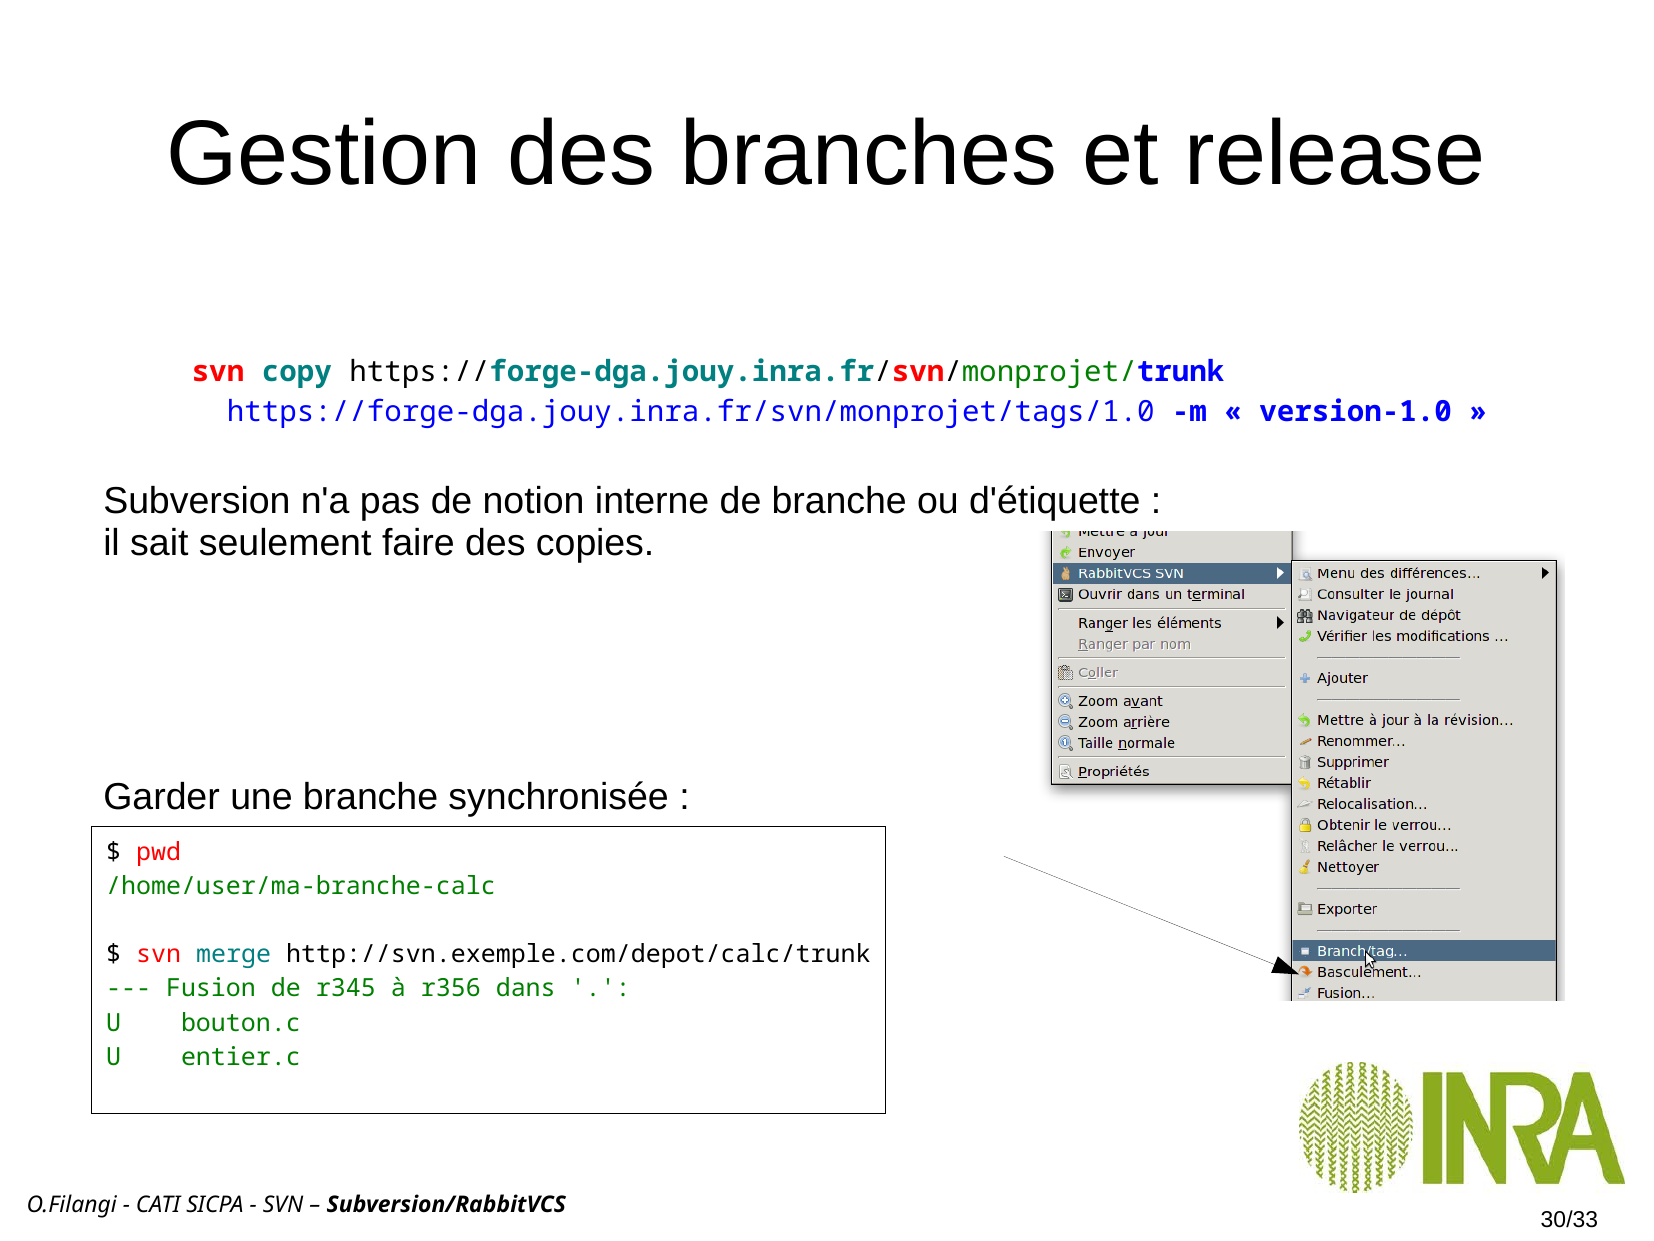

# Gestion des branches et release
svn copy https://forge-dga.jouy.inra.fr/svn/monprojet/trunk
 https://forge-dga.jouy.inra.fr/svn/monprojet/tags/1.0 -m « version-1.0 »
Subversion n'a pas de notion interne de branche ou d'étiquette :
il sait seulement faire des copies.
Garder une branche synchronisée :
$ pwd
/home/user/ma-branche-calc
$ svn merge http://svn.exemple.com/depot/calc/trunk
--- Fusion de r345 à r356 dans '.':
U bouton.c
U entier.c
 O.Filangi - CATI SICPA - SVN – Subversion/RabbitVCS